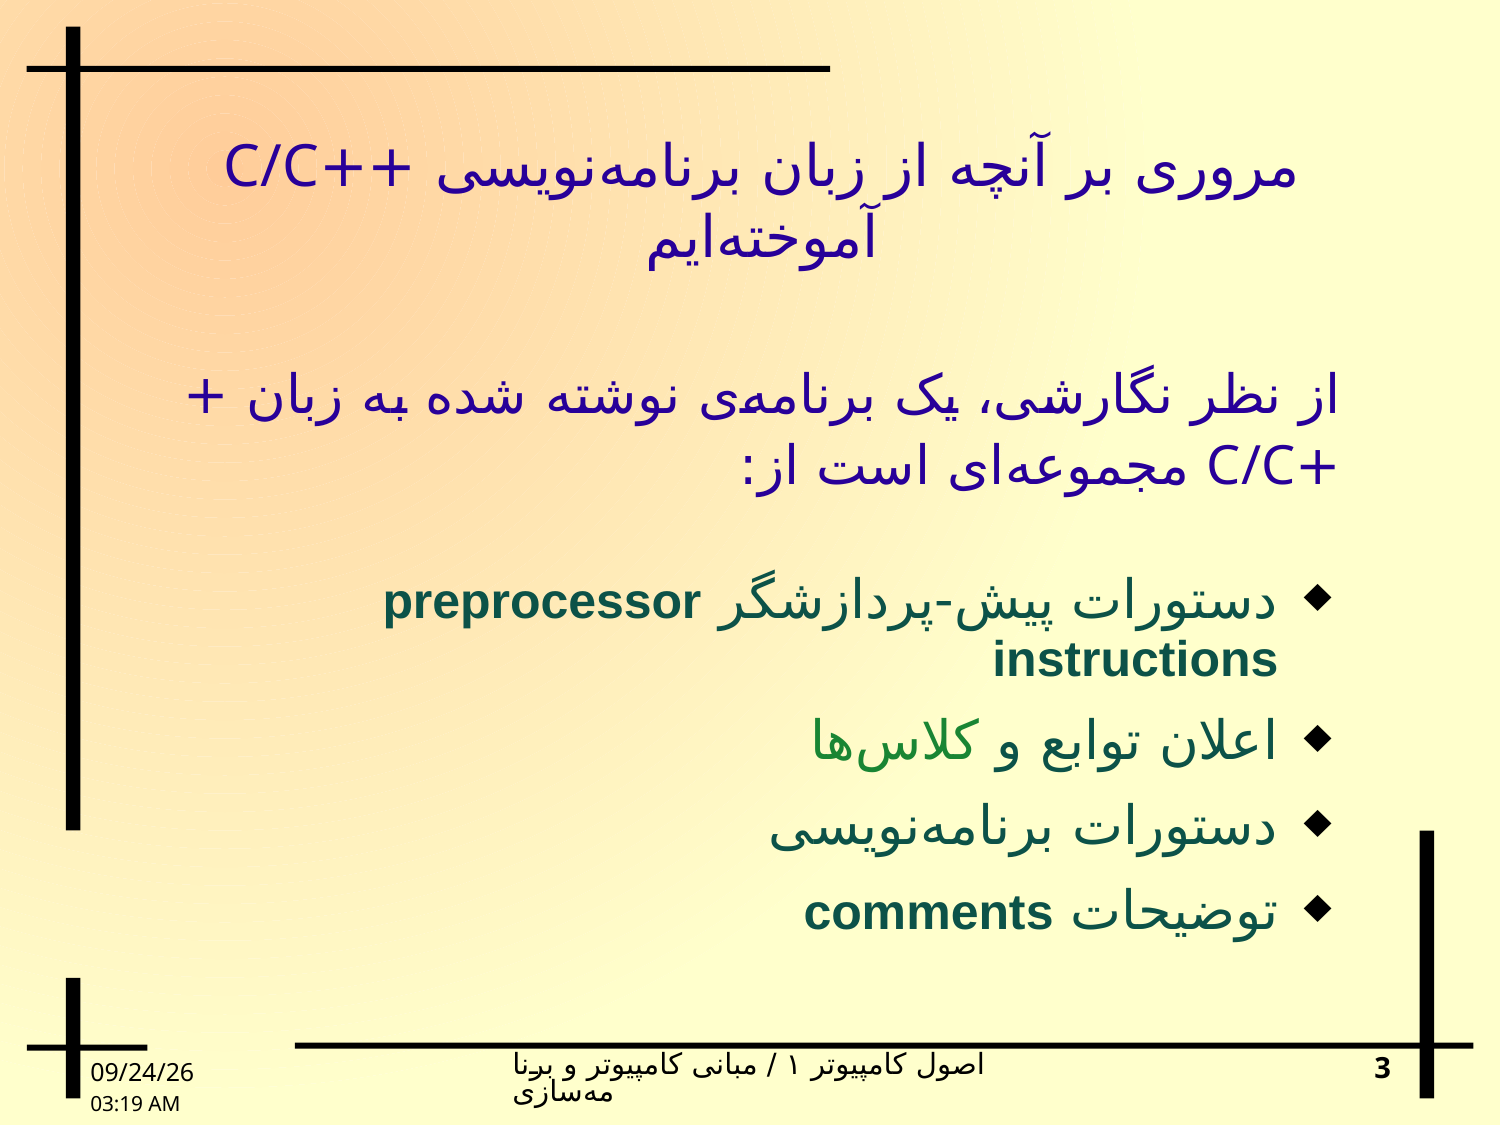

# مروری بر آنچه از زبان برنامه‌نویسی ++C/C آموخته‌ایم
از نظر نگارشی، یک برنامه‌ی نوشته شده به زبان ++C/C مجموعه‌ای است از:
دستورات پیش-پردازشگر preprocessor instructions
اعلان توابع و کلاس‌ها
دستورات برنامه‌نویسی
توضیحات comments
اصول کامپیوتر ۱ / مبانی کامپیوتر و برنامه‌سازی
3